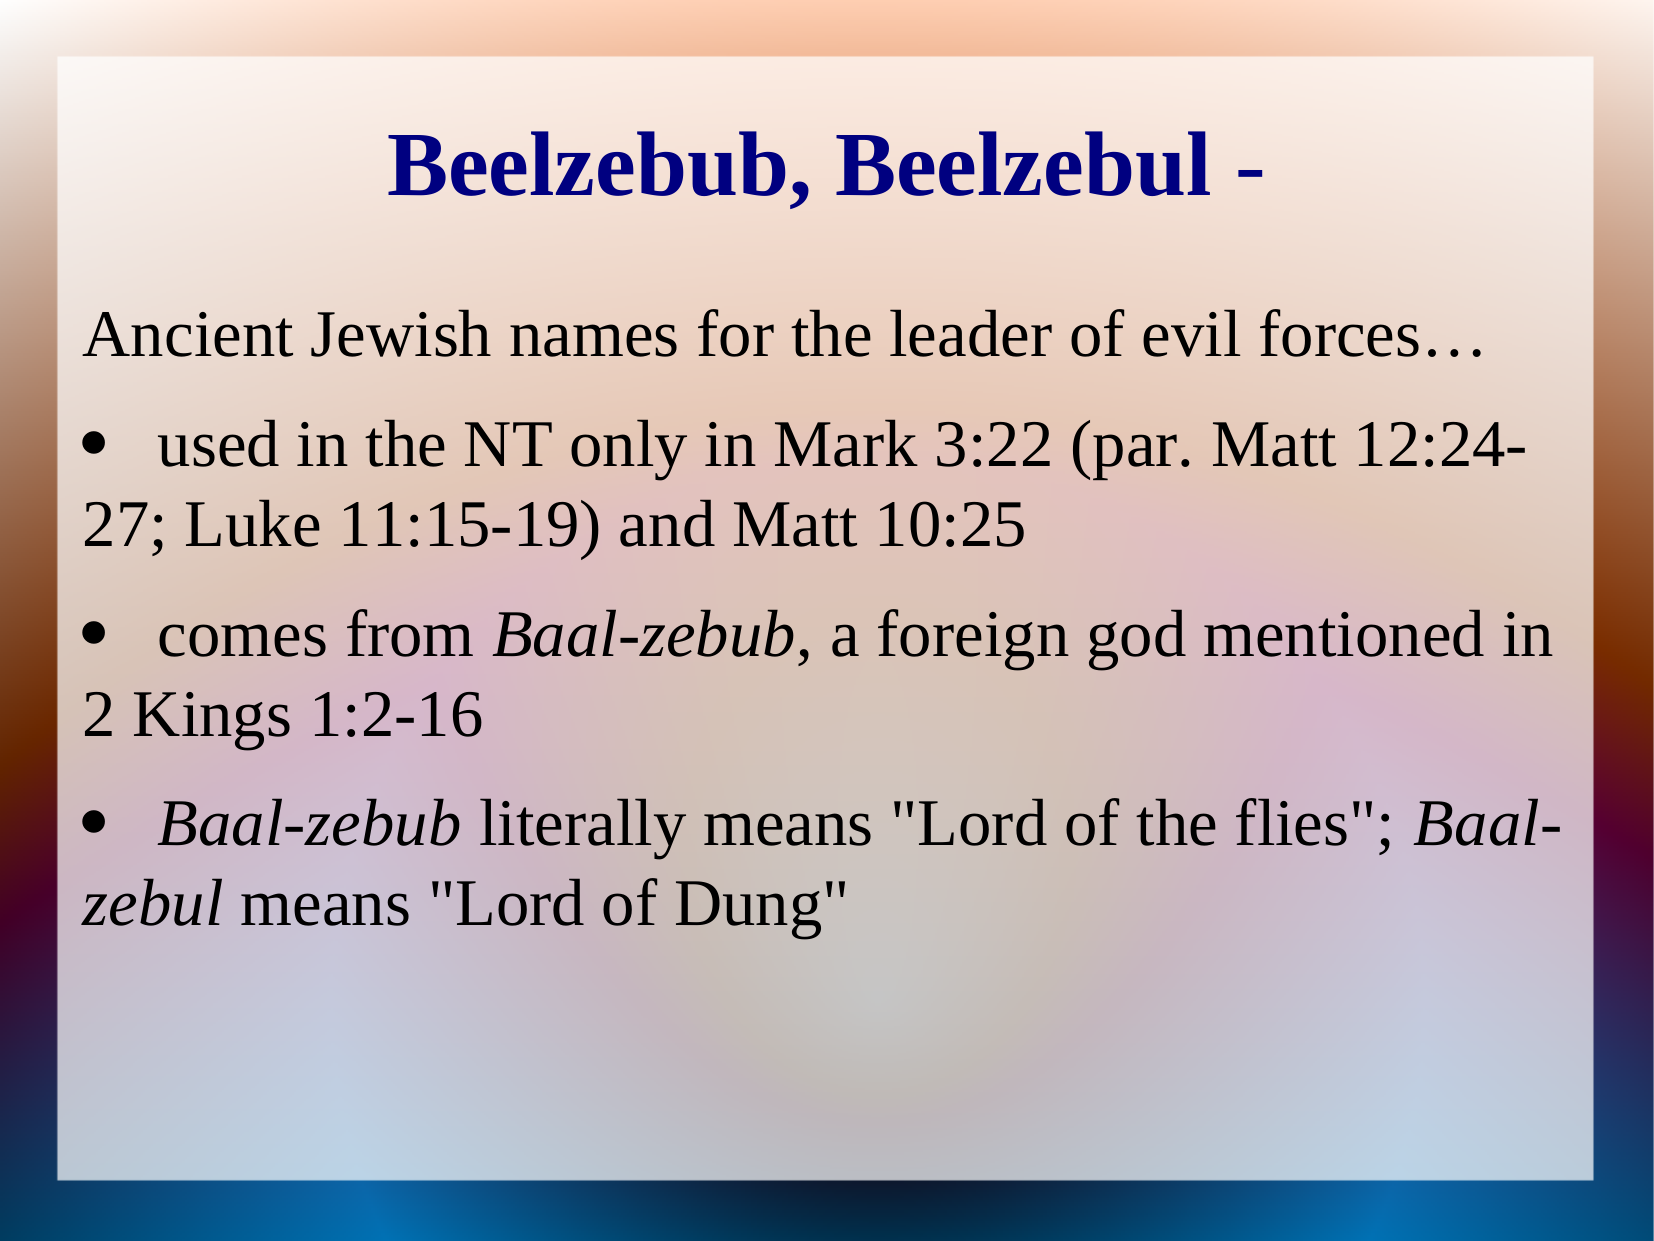

# Beelzebub, Beelzebul -
Ancient Jewish names for the leader of evil forces…
·	used in the NT only in Mark 3:22 (par. Matt 12:24-27; Luke 11:15-19) and Matt 10:25
·	comes from Baal-zebub, a foreign god mentioned in 2 Kings 1:2-16
·	Baal-zebub literally means "Lord of the flies"; Baal-zebul means "Lord of Dung"